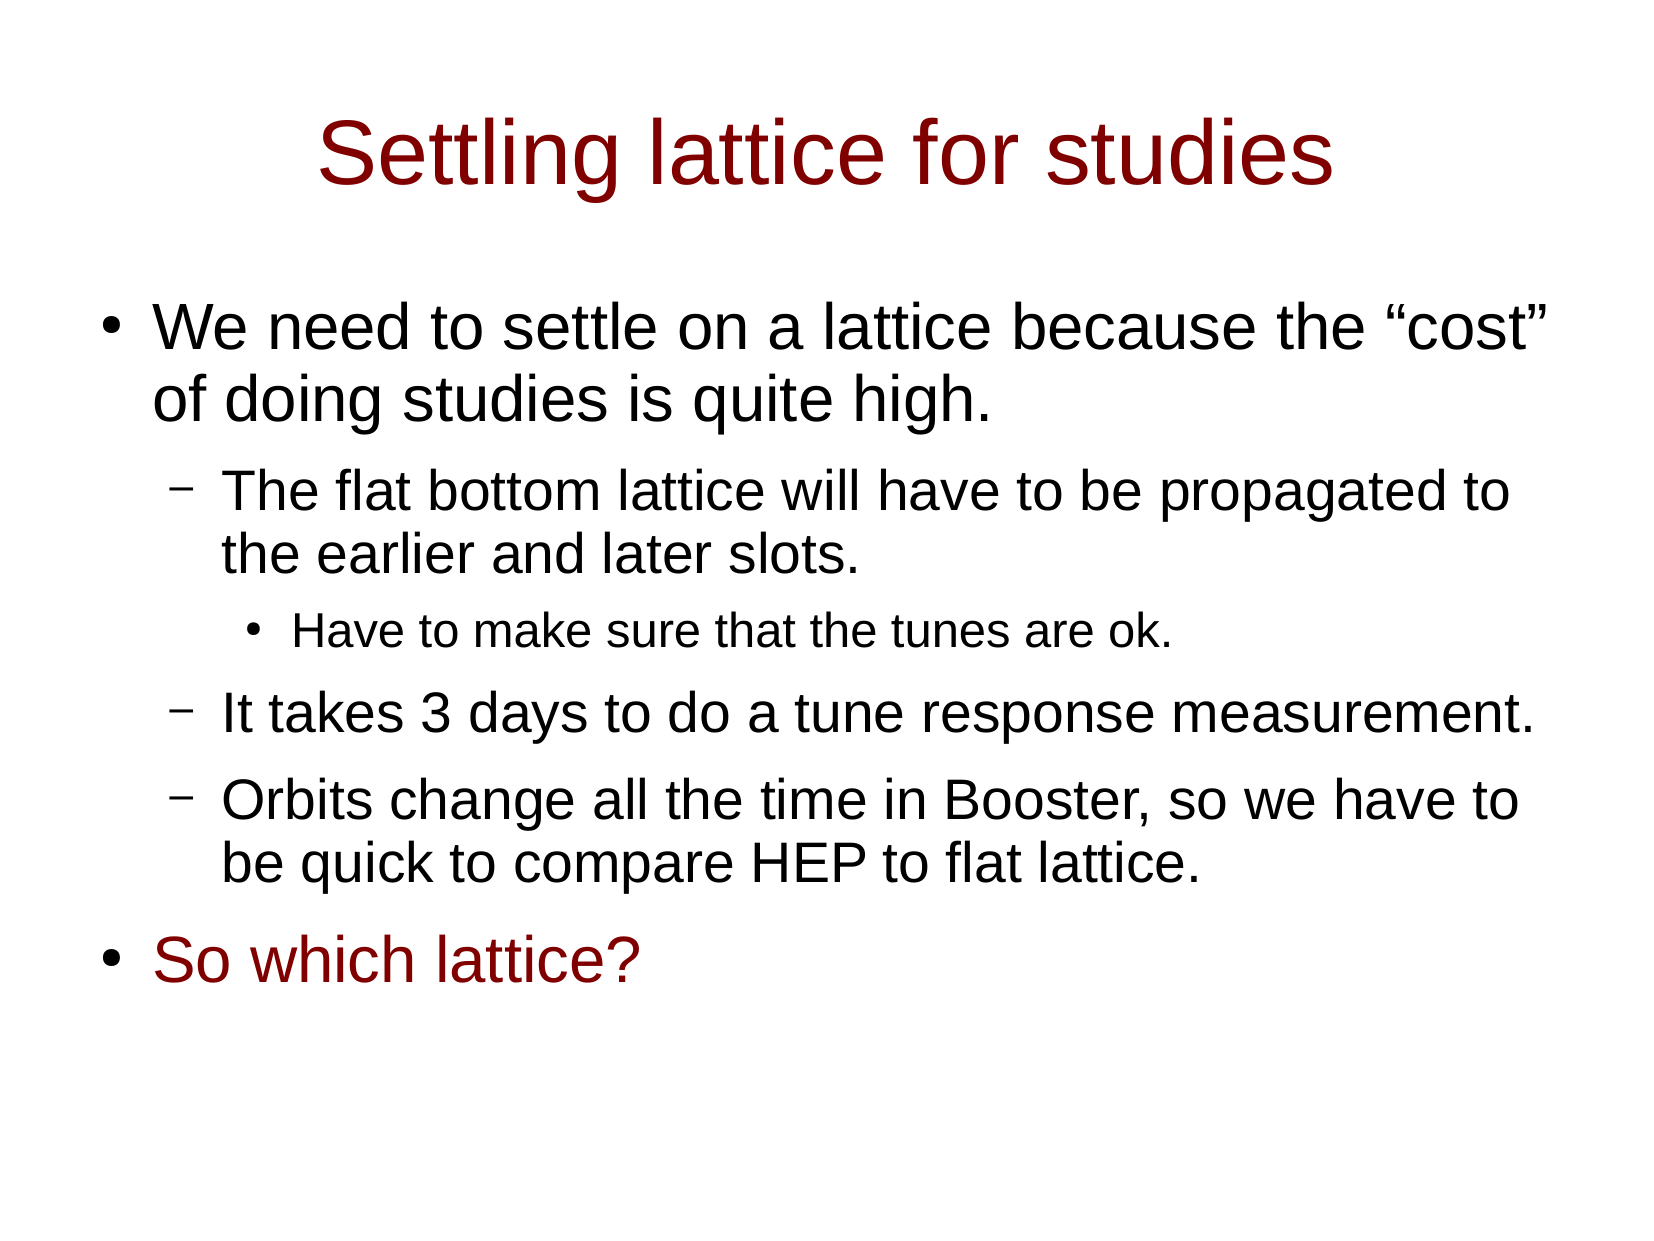

# Settling lattice for studies
We need to settle on a lattice because the “cost” of doing studies is quite high.
The flat bottom lattice will have to be propagated to the earlier and later slots.
Have to make sure that the tunes are ok.
It takes 3 days to do a tune response measurement.
Orbits change all the time in Booster, so we have to be quick to compare HEP to flat lattice.
So which lattice?